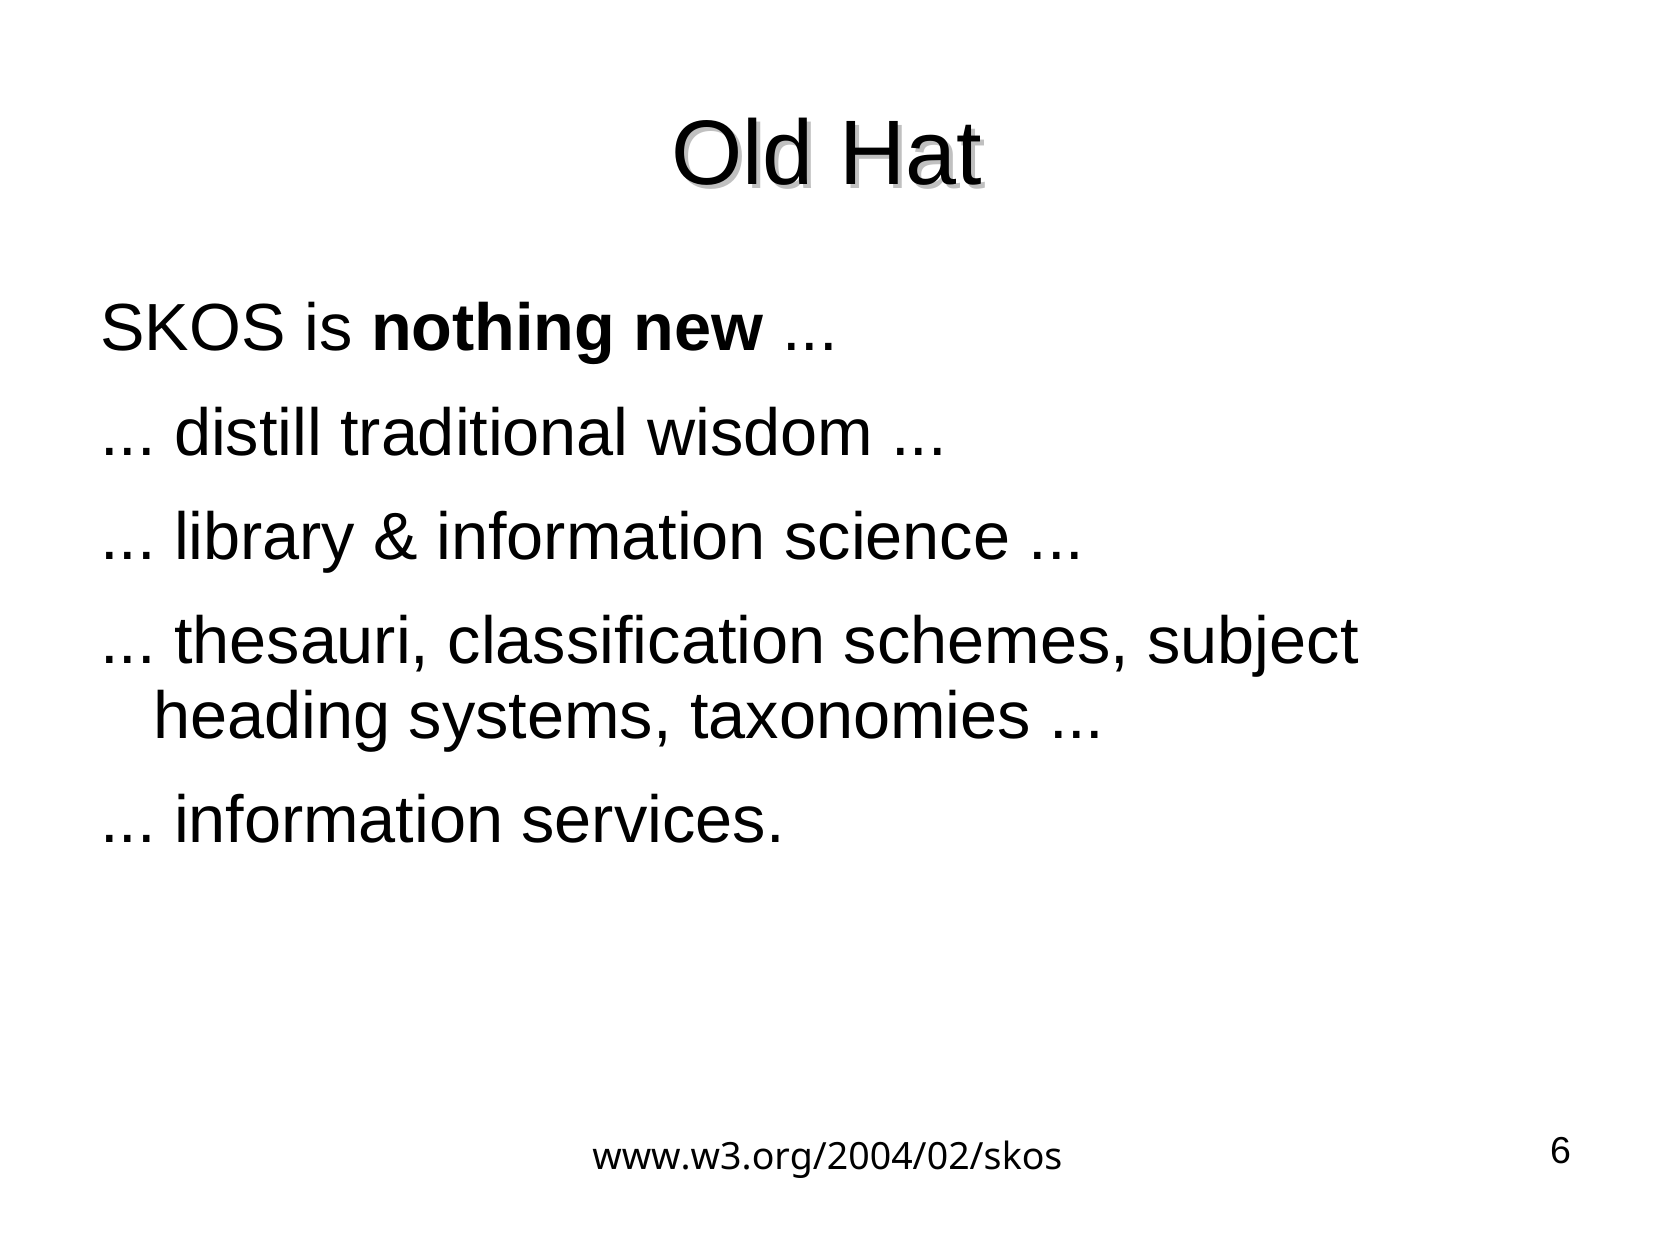

# Old Hat
SKOS is nothing new ...
... distill traditional wisdom ...
... library & information science ...
... thesauri, classification schemes, subject heading systems, taxonomies ...
... information services.
www.w3.org/2004/02/skos
6